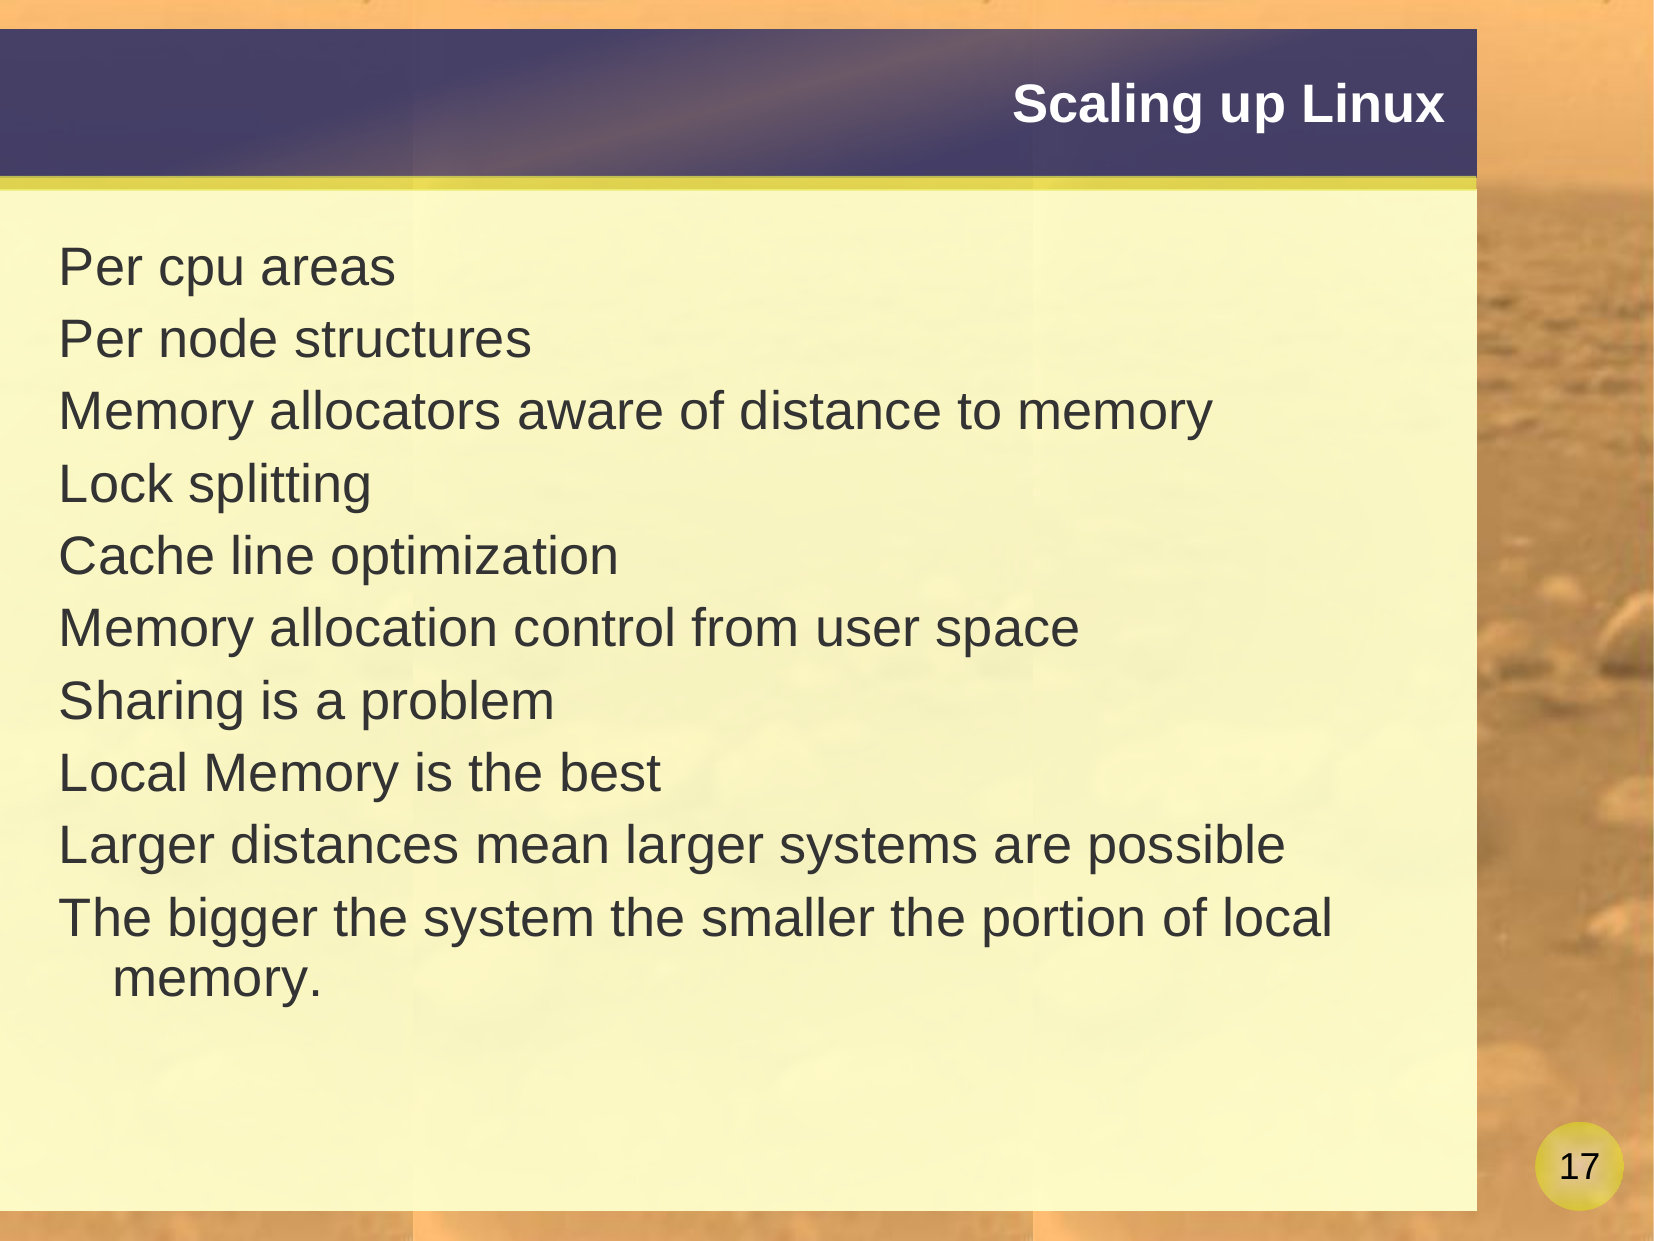

# Scaling up Linux
Per cpu areas
Per node structures
Memory allocators aware of distance to memory
Lock splitting
Cache line optimization
Memory allocation control from user space
Sharing is a problem
Local Memory is the best
Larger distances mean larger systems are possible
The bigger the system the smaller the portion of local memory.